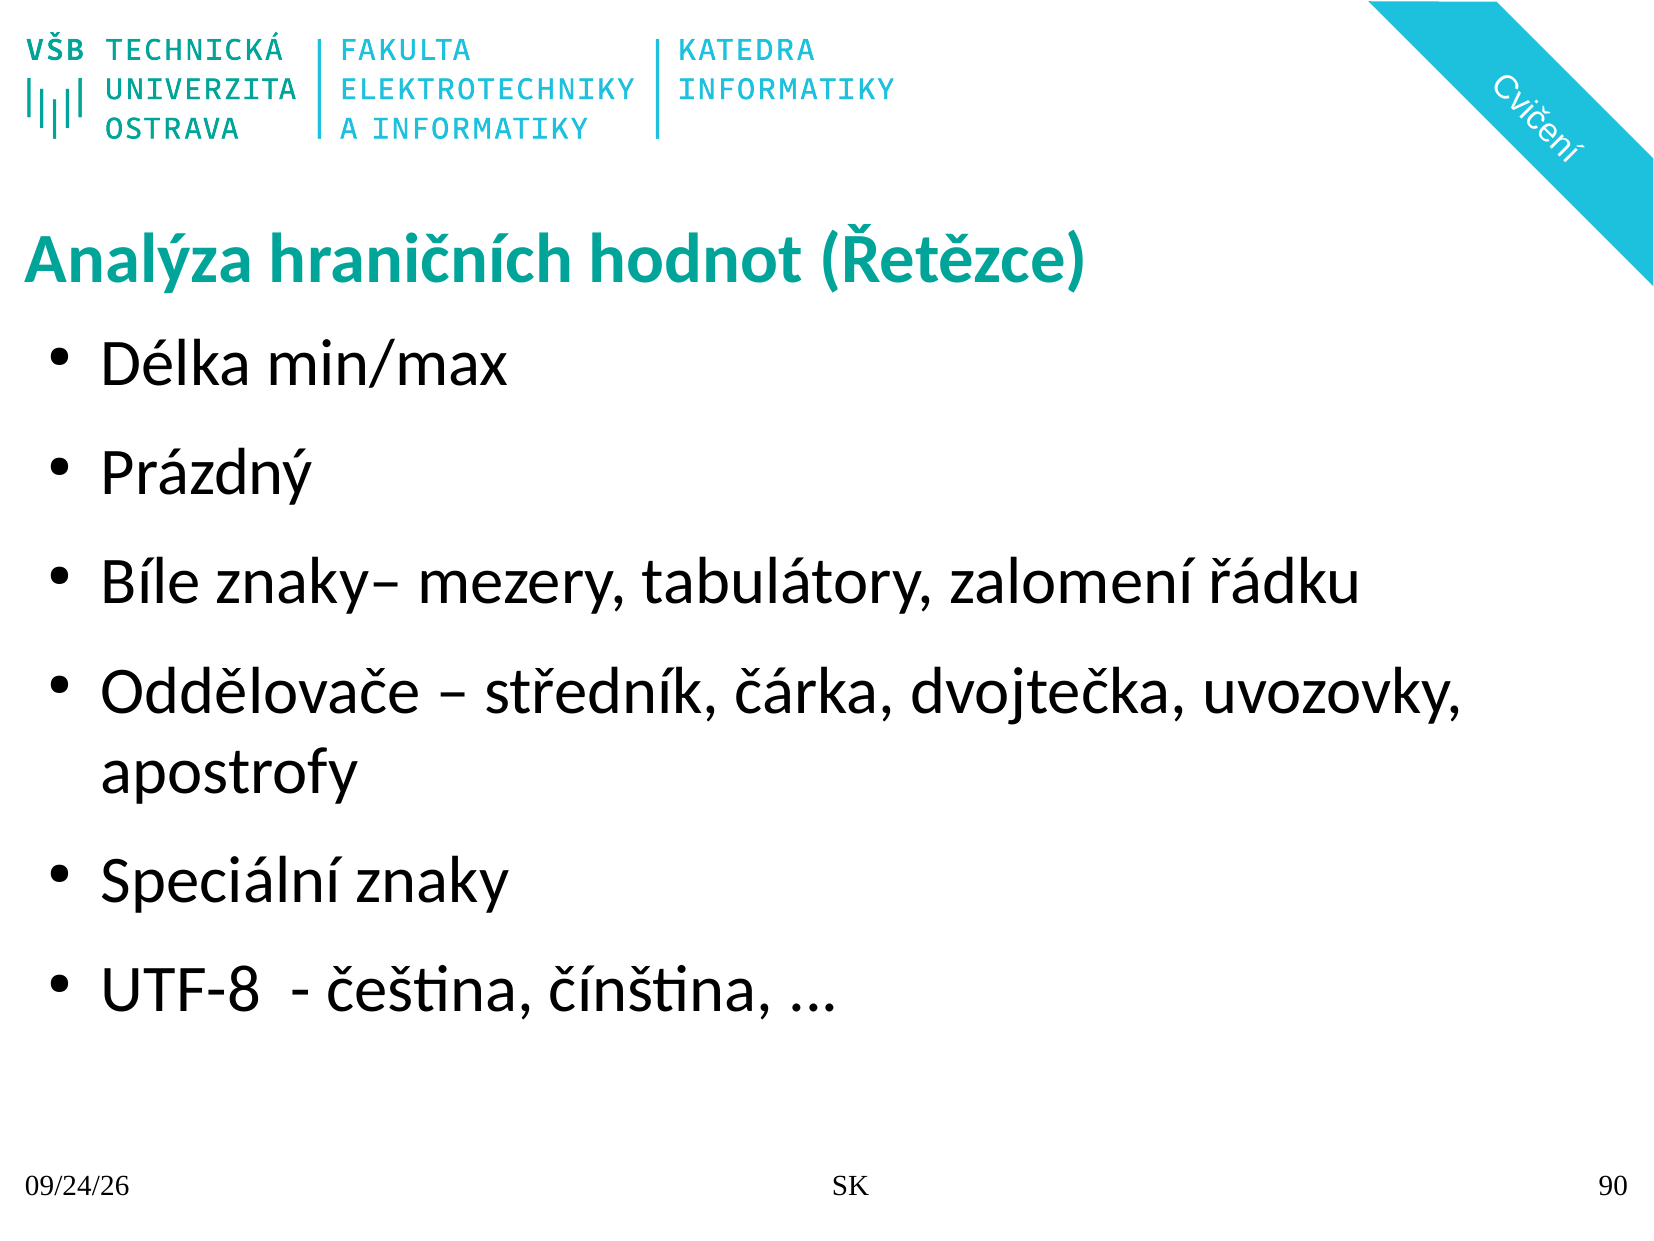

Cvičení
# Analýza hraničních hodnot (Řetězce)
Délka min/max
Prázdný
Bíle znaky– mezery, tabulátory, zalomení řádku
Oddělovače – středník, čárka, dvojtečka, uvozovky, apostrofy
Speciální znaky
UTF-8 - čeština, čínština, ...
SK
90